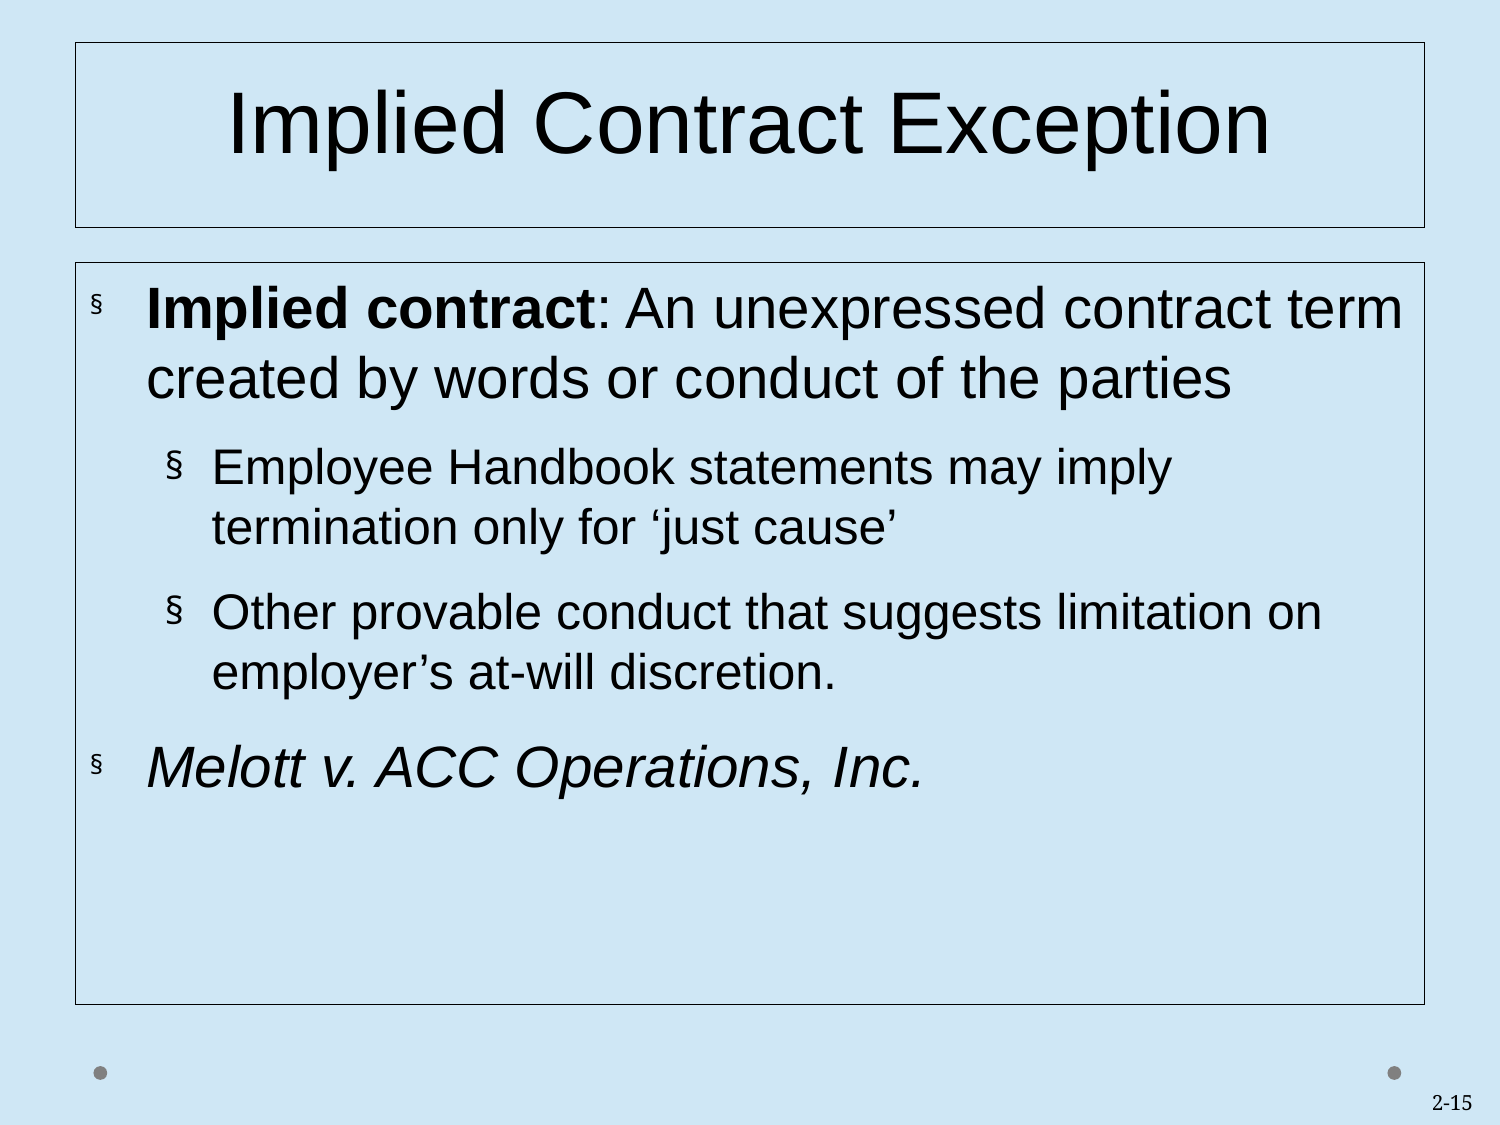

# Implied Contract Exception
Implied contract: An unexpressed contract term created by words or conduct of the parties
Employee Handbook statements may imply termination only for ‘just cause’
Other provable conduct that suggests limitation on employer’s at-will discretion.
Melott v. ACC Operations, Inc.